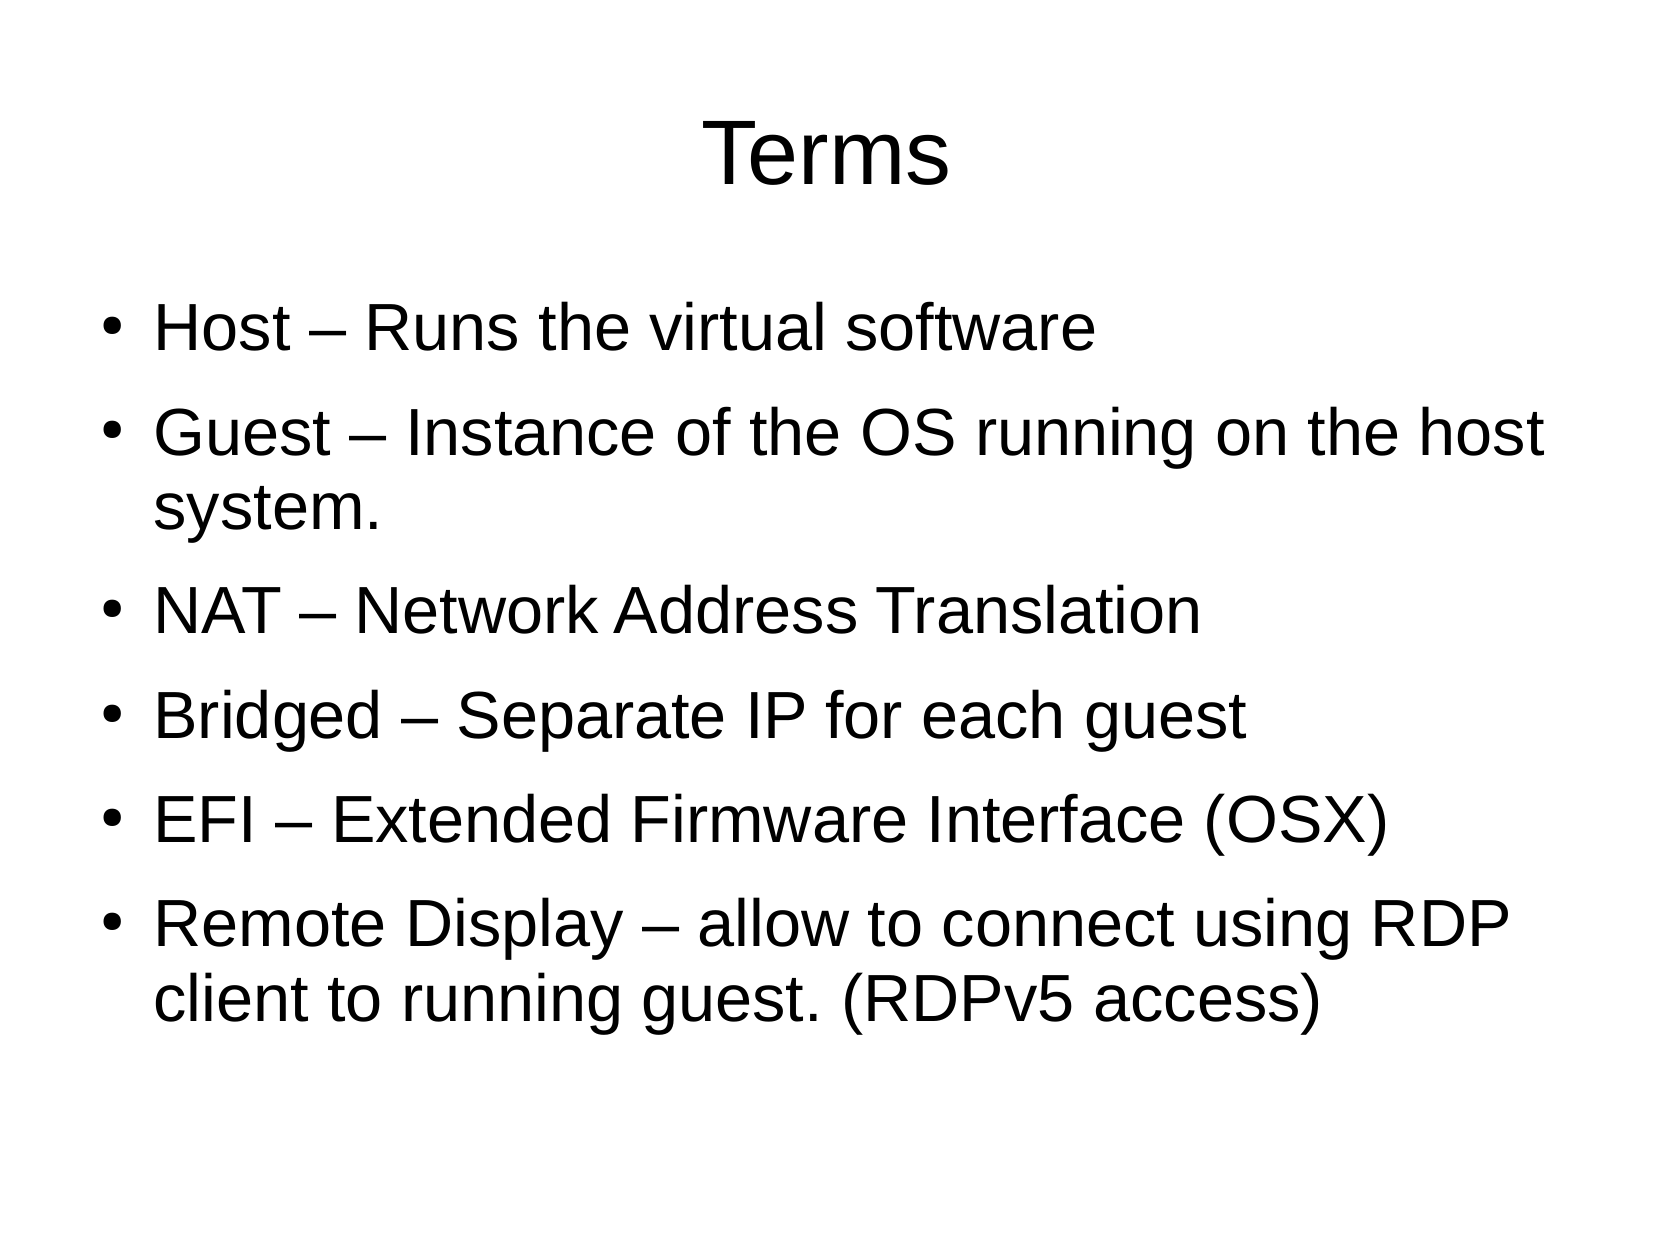

# Terms
Host – Runs the virtual software
Guest – Instance of the OS running on the host system.
NAT – Network Address Translation
Bridged – Separate IP for each guest
EFI – Extended Firmware Interface (OSX)
Remote Display – allow to connect using RDP client to running guest. (RDPv5 access)